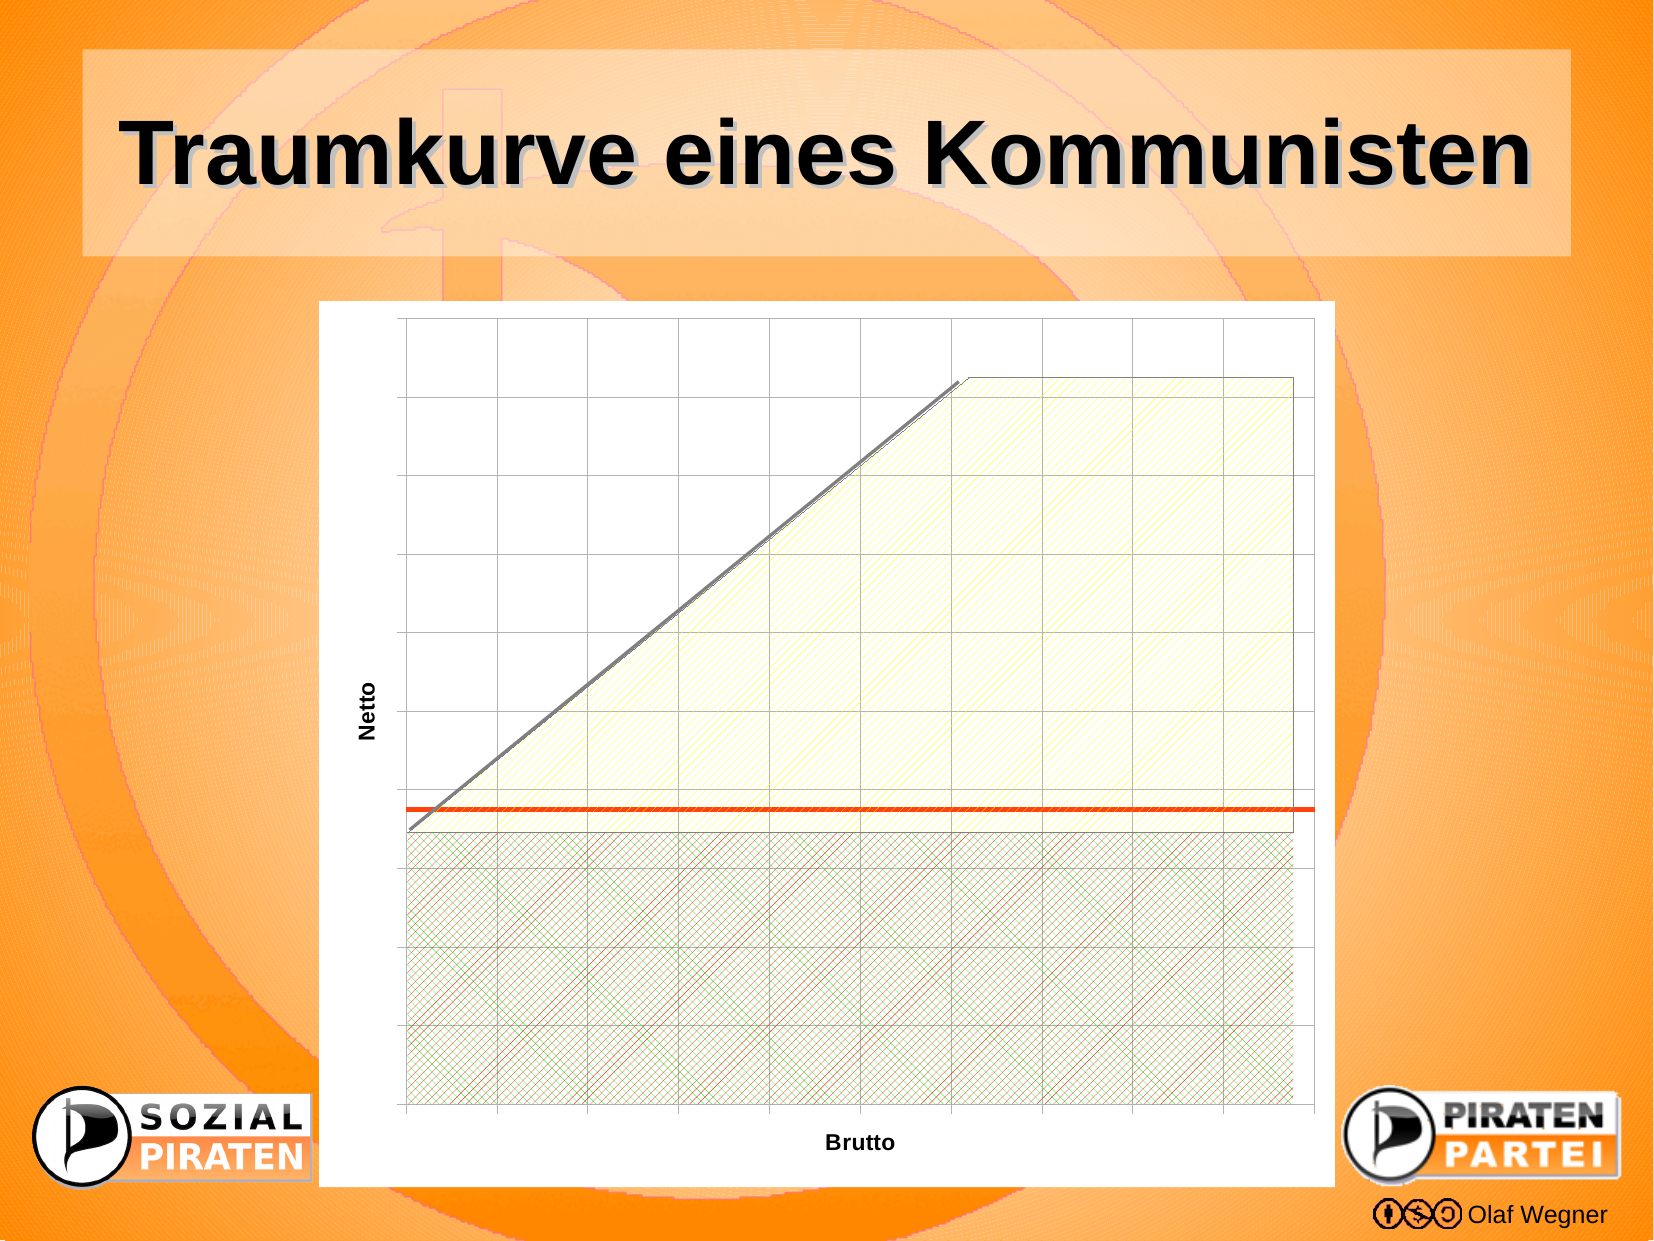

# Traumkurve eines Kommunisten
### Chart
| Category | Heute |
|---|---|
Olaf Wegner